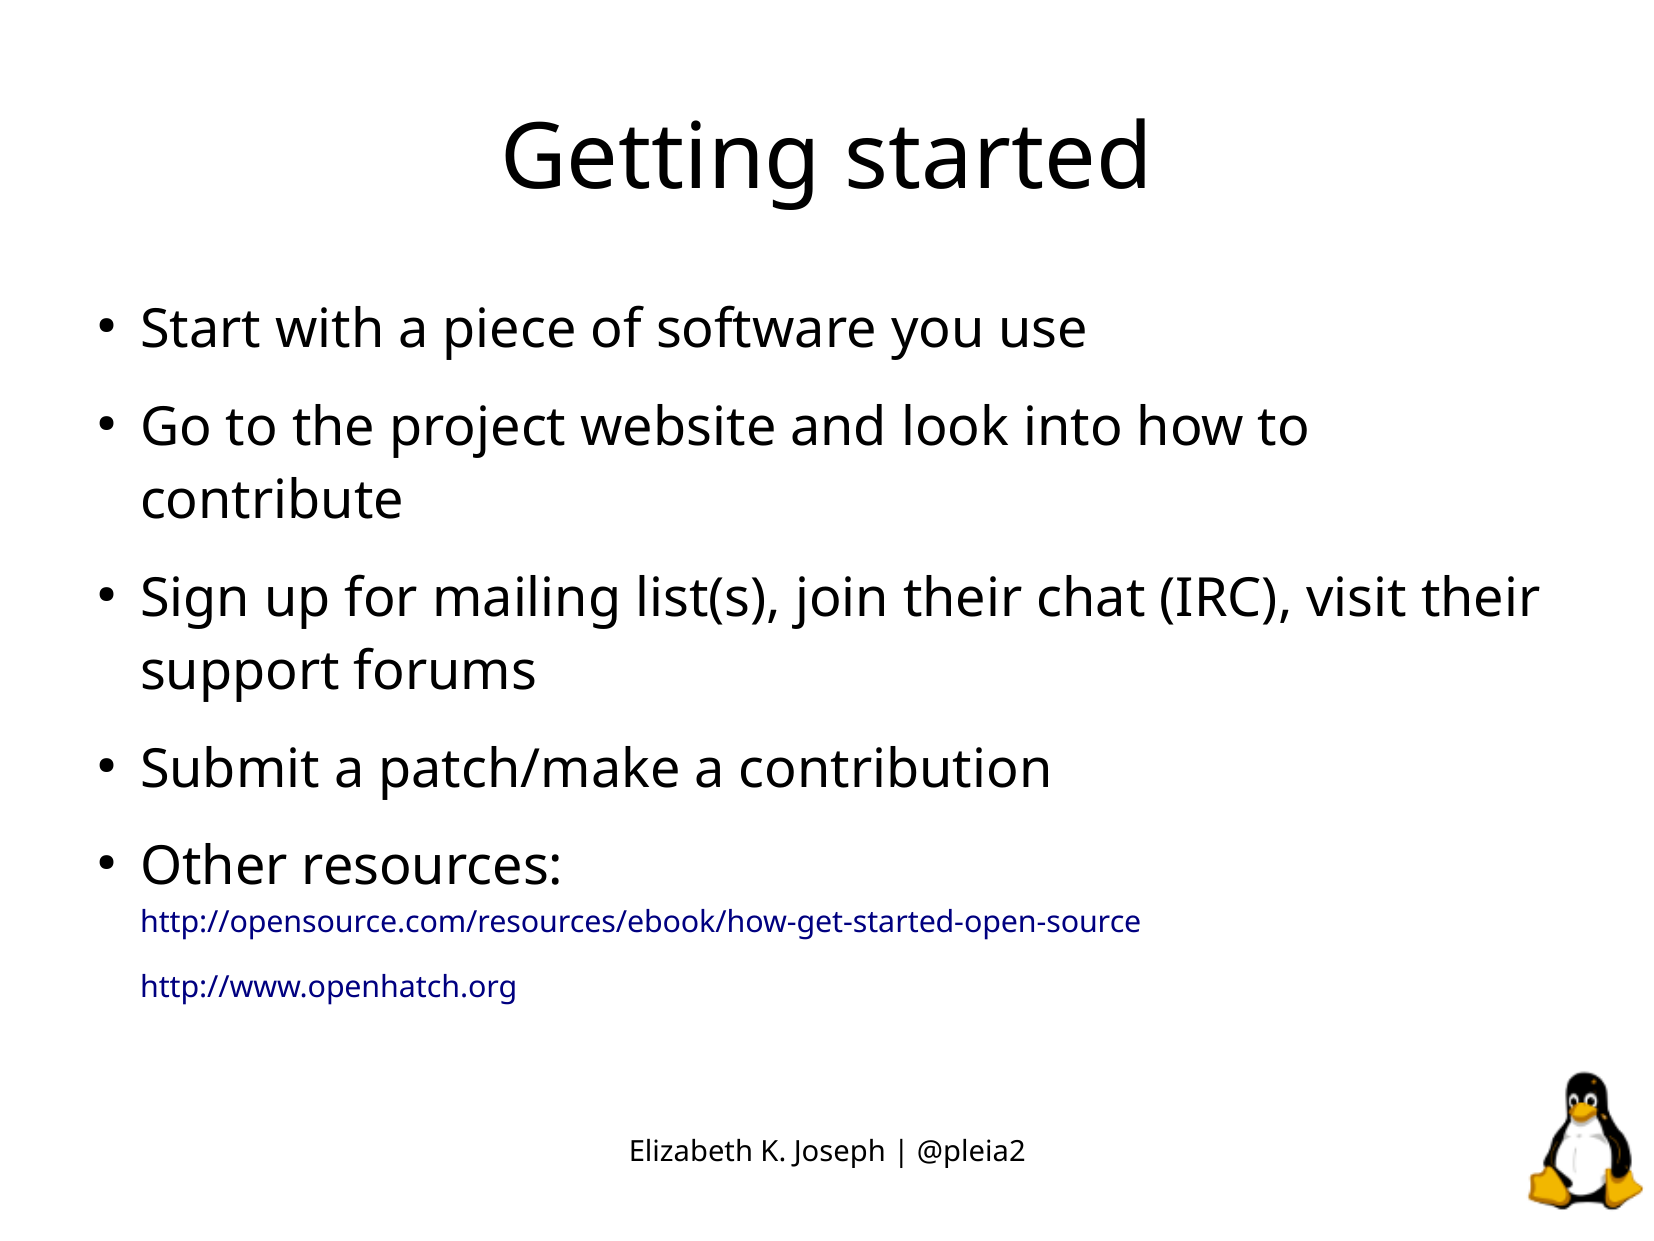

# Getting started
Start with a piece of software you use
Go to the project website and look into how to contribute
Sign up for mailing list(s), join their chat (IRC), visit their support forums
Submit a patch/make a contribution
Other resources: http://opensource.com/resources/ebook/how-get-started-open-source
http://www.openhatch.org
Elizabeth K. Joseph | @pleia2